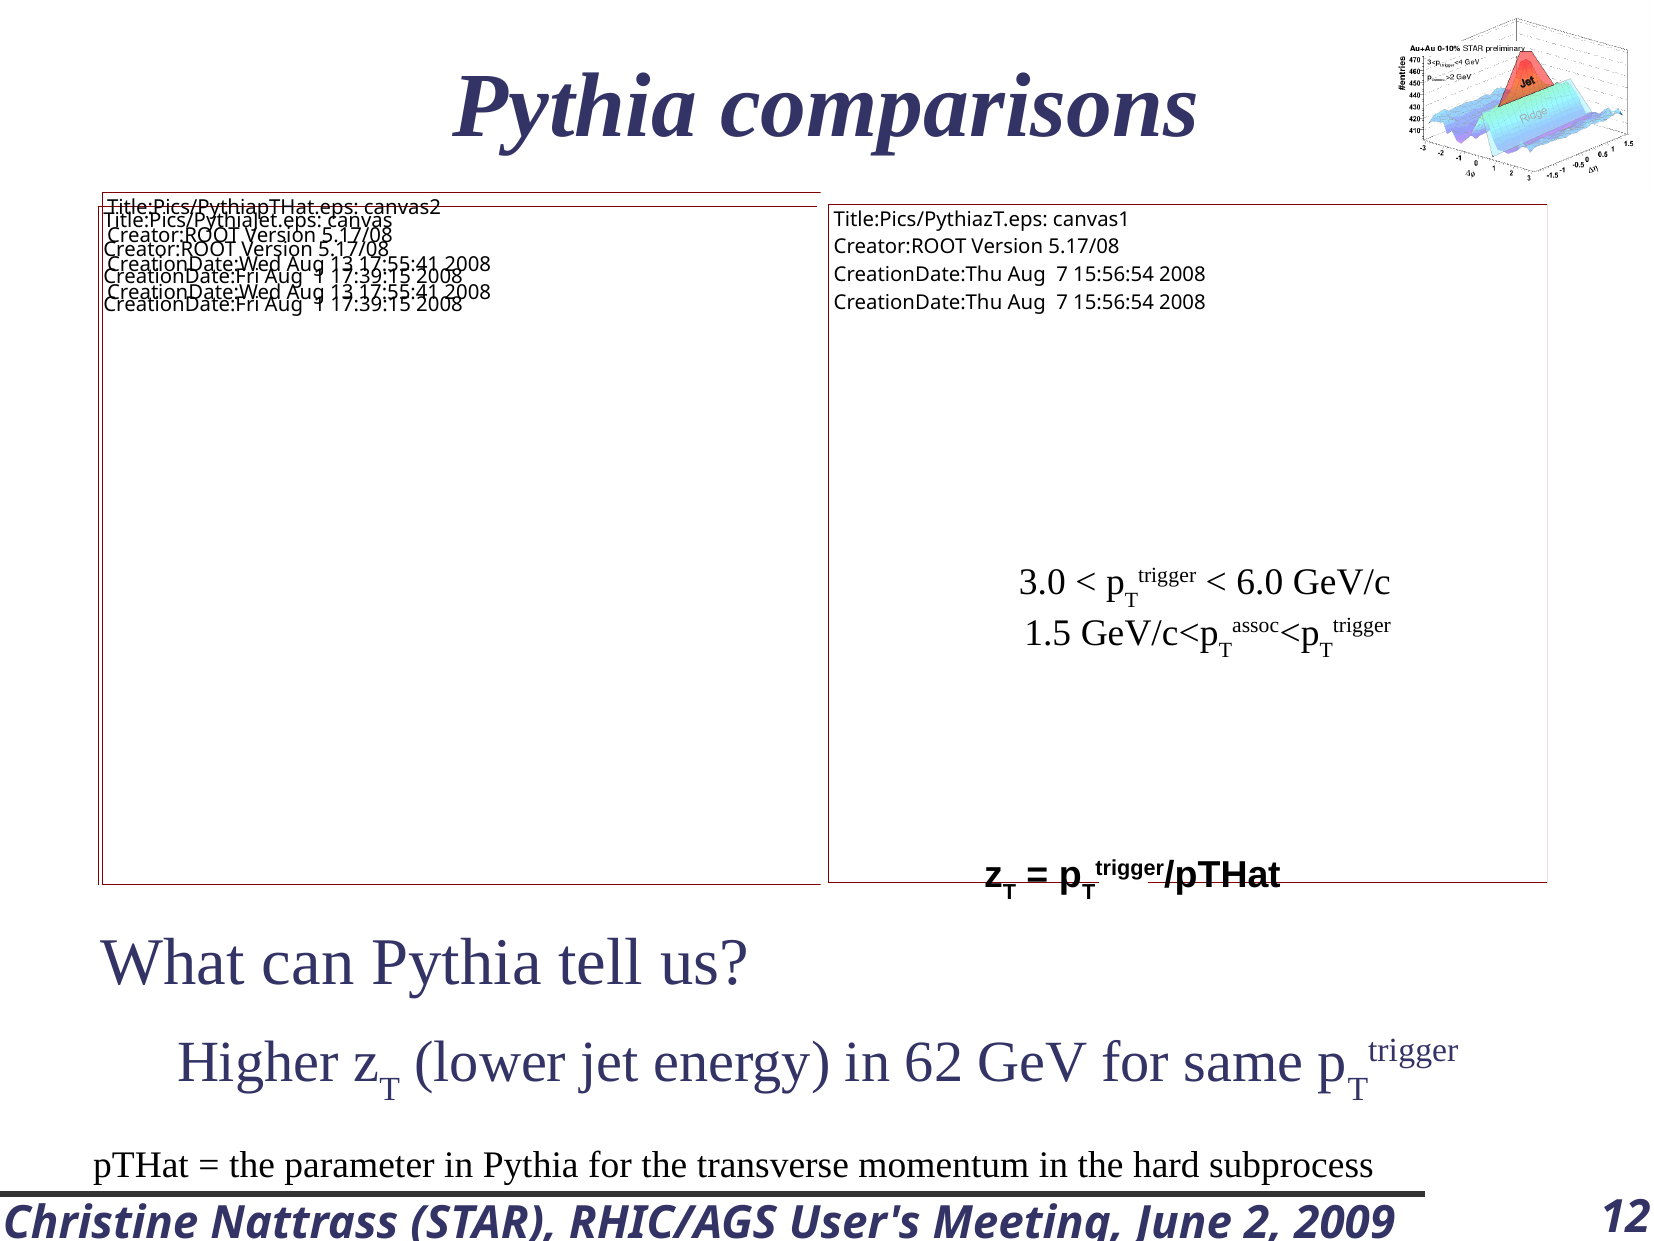

# Pythia comparisons
zT = pTtrigger/pTHat
3.0 < pTtrigger < 6.0 GeV/c
1.5 GeV/c<pTassoc<pTtrigger
What can Pythia tell us?
Higher zT (lower jet energy) in 62 GeV for same pTtrigger
pTHat = the parameter in Pythia for the transverse momentum in the hard subprocess